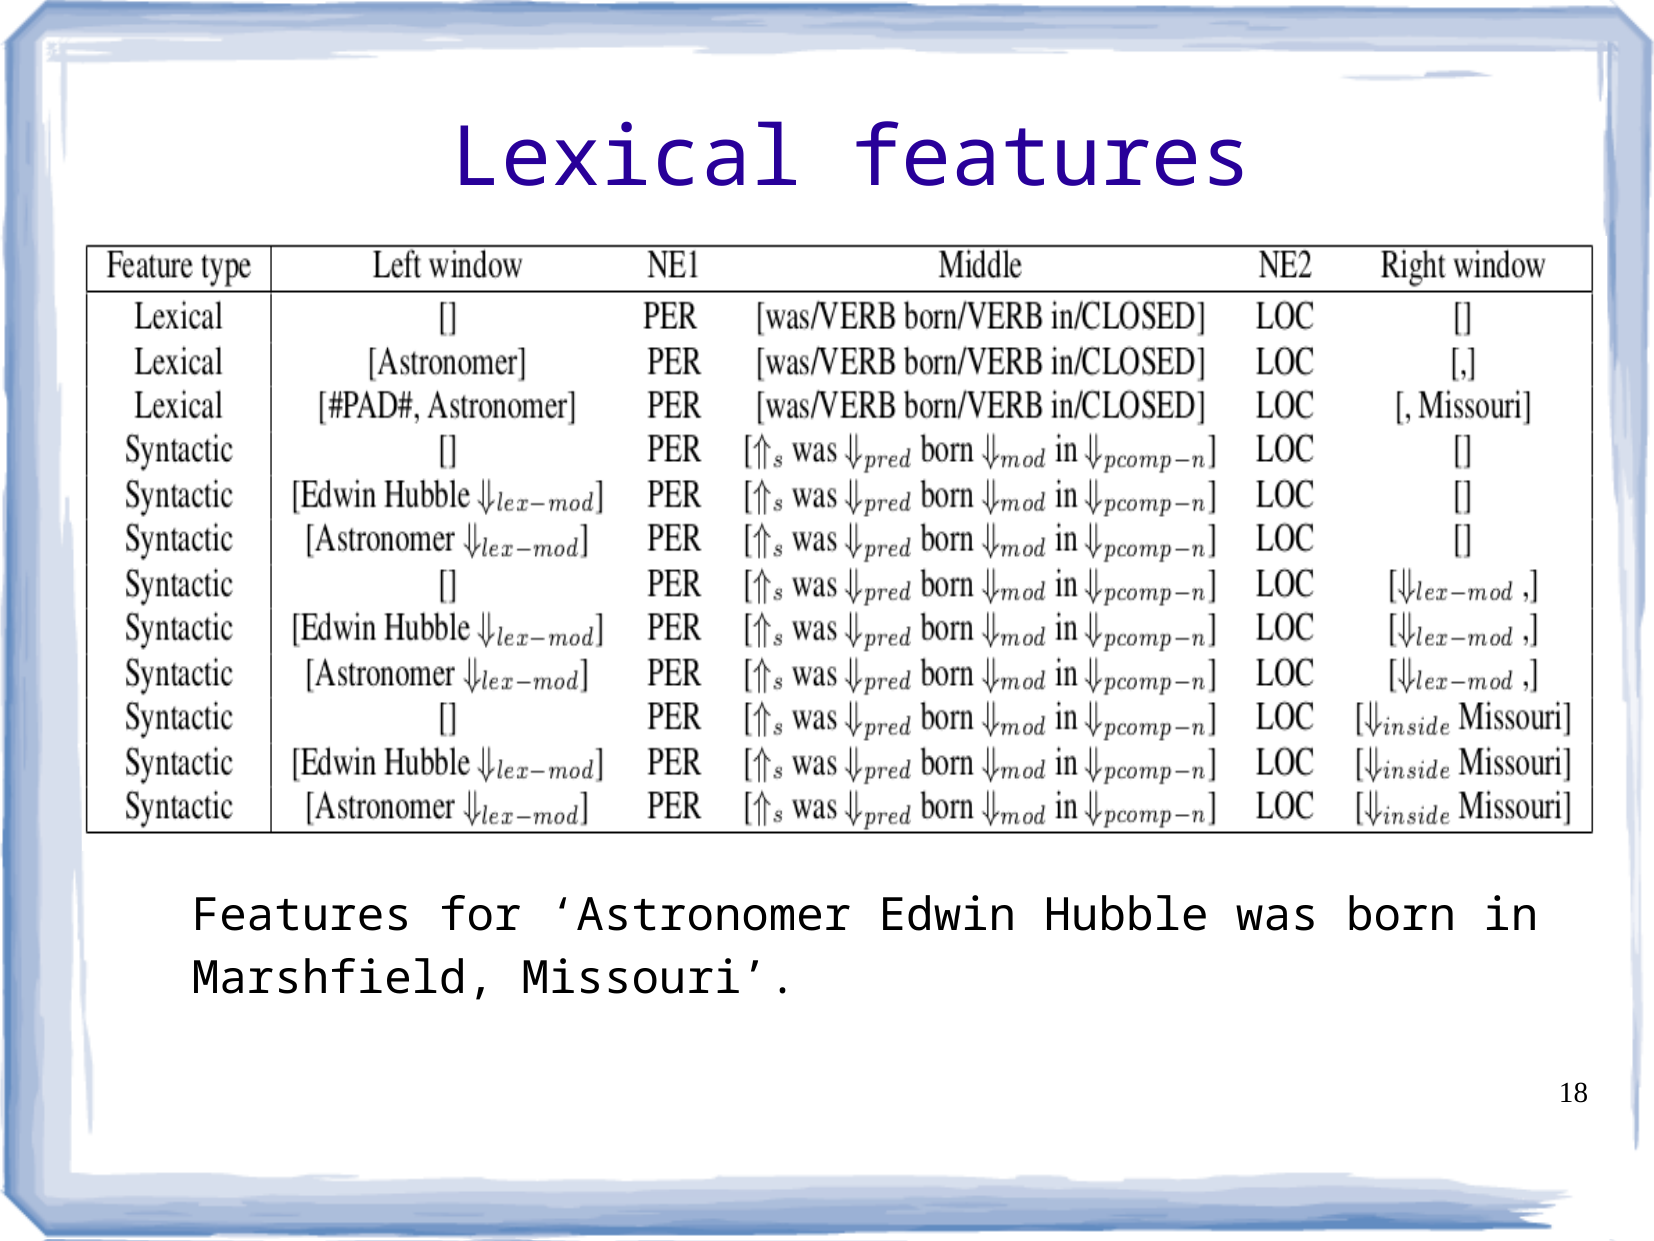

# Lexical features
Features for ‘Astronomer Edwin Hubble was born in Marshfield, Missouri’.
18